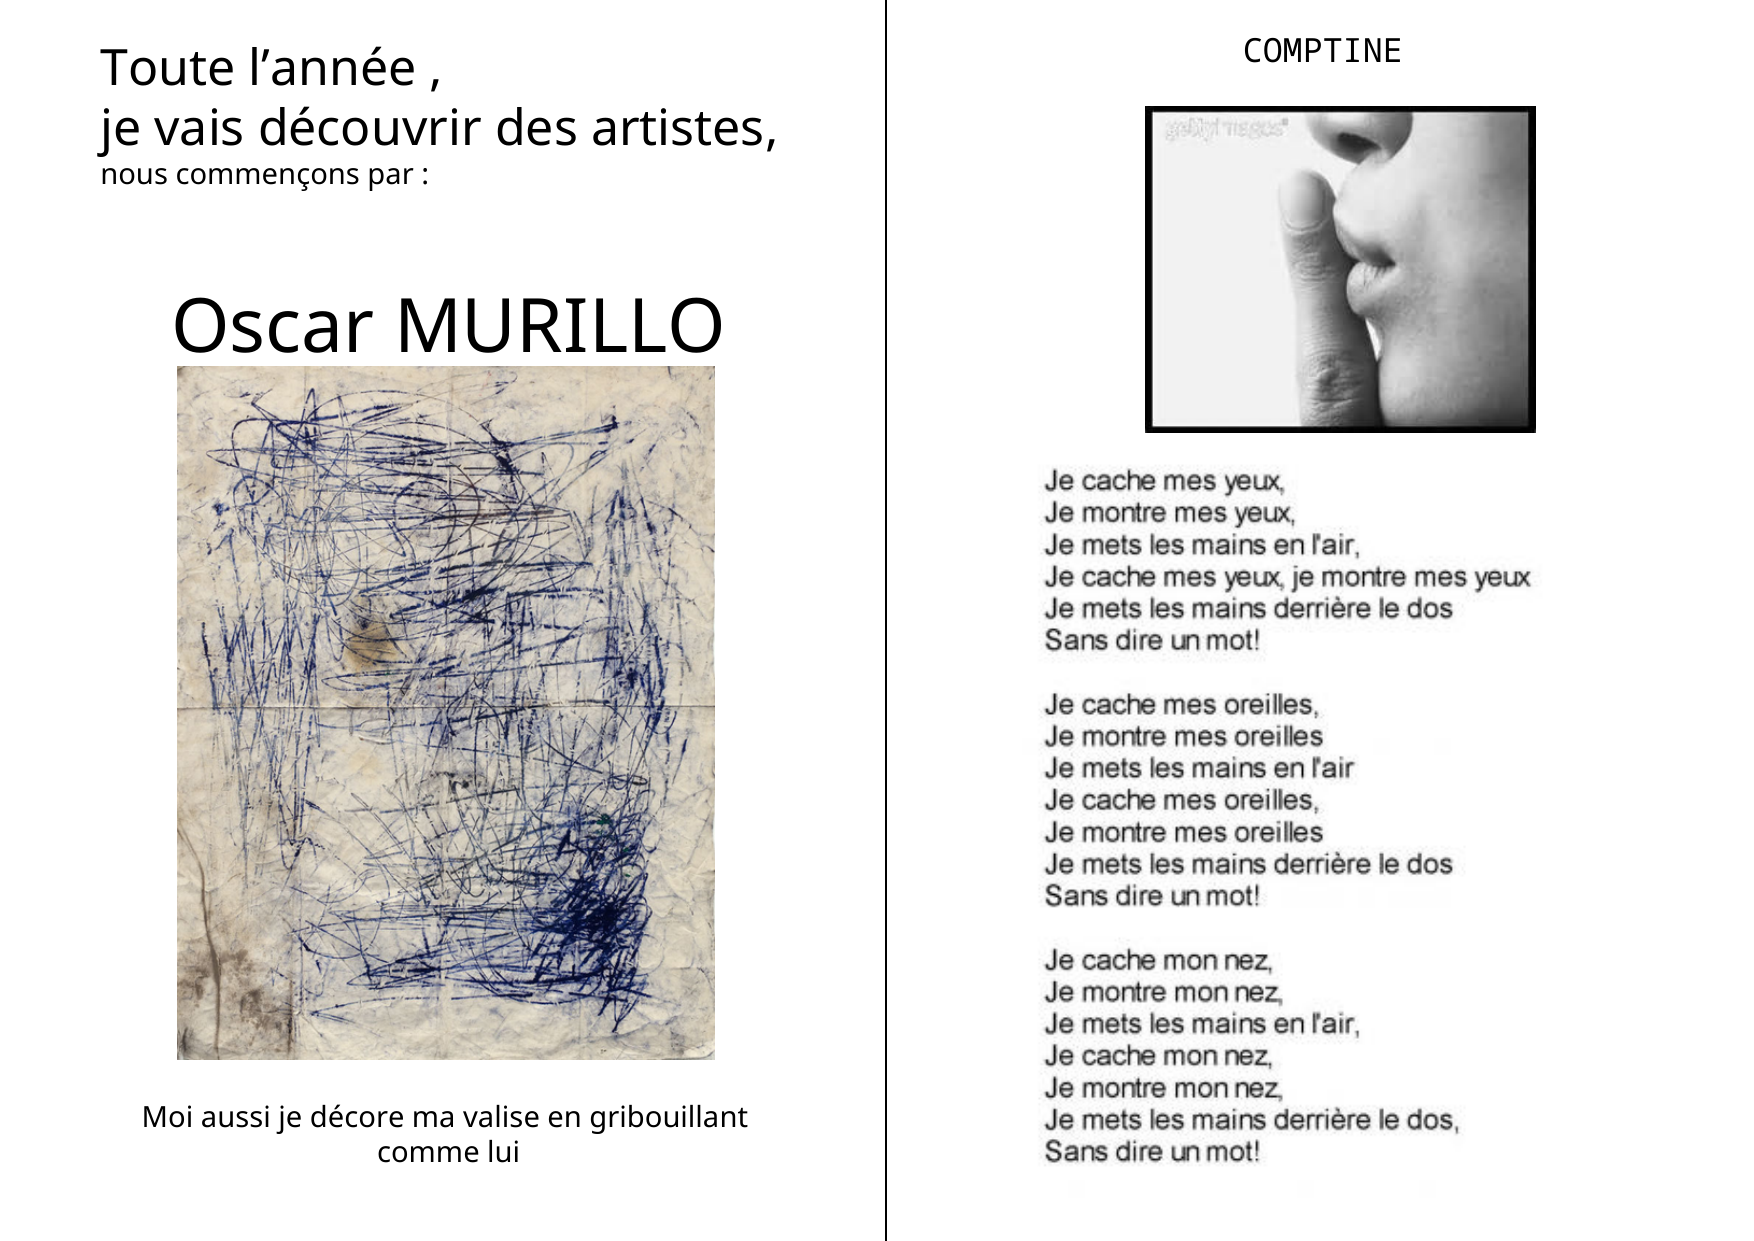

COMPTINE
Toute l’année ,
je vais découvrir des artistes, nous commençons par :
Oscar MURILLO
Moi aussi je décore ma valise en gribouillant
comme lui